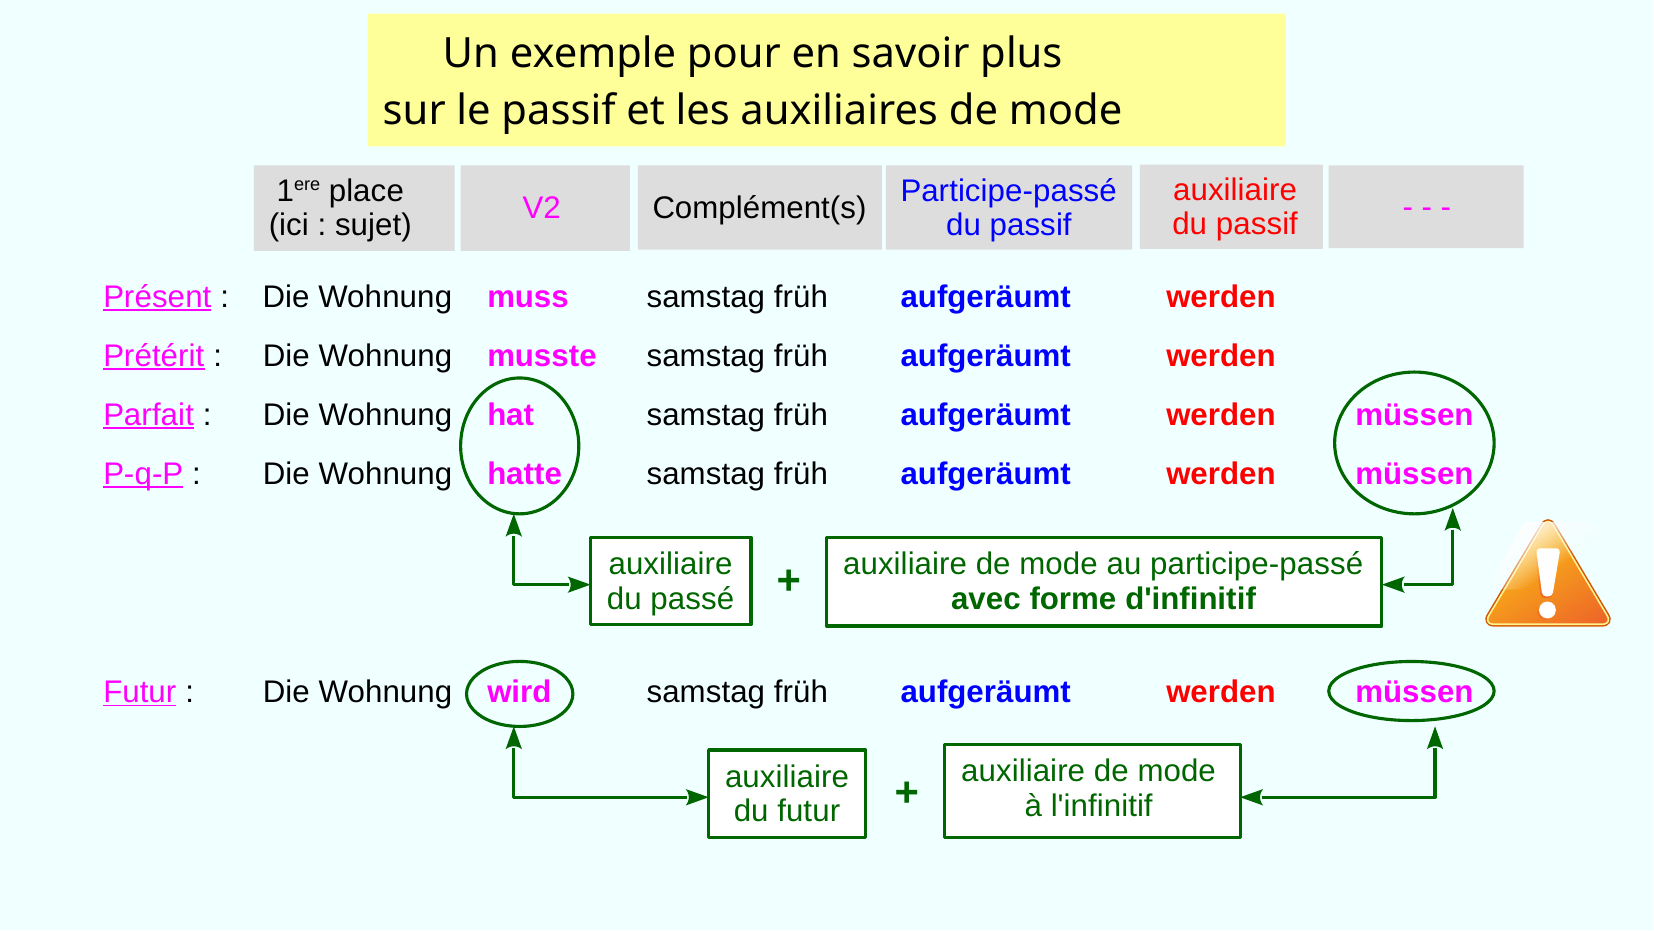

Un exemple pour en savoir plus
sur le passif et les auxiliaires de mode
auxiliaire du passif
1ere place
(ici : sujet)
V2
Complément(s)
Participe-passé
du passif
- - -
Présent :
Die Wohnung
muss
samstag früh
aufgeräumt
werden
Prétérit :
Die Wohnung
musste
samstag früh
aufgeräumt
werden
Parfait :
Die Wohnung
hat
samstag früh
aufgeräumt
werden
müssen
P-q-P :
Die Wohnung
hatte
samstag früh
aufgeräumt
werden
müssen
auxiliaire
du passé
auxiliaire de mode au participe-passé avec forme d'infinitif
+
Futur :
Die Wohnung
wird
samstag früh
aufgeräumt
werden
müssen
auxiliaire de mode à l'infinitif
auxiliaire
du futur
+